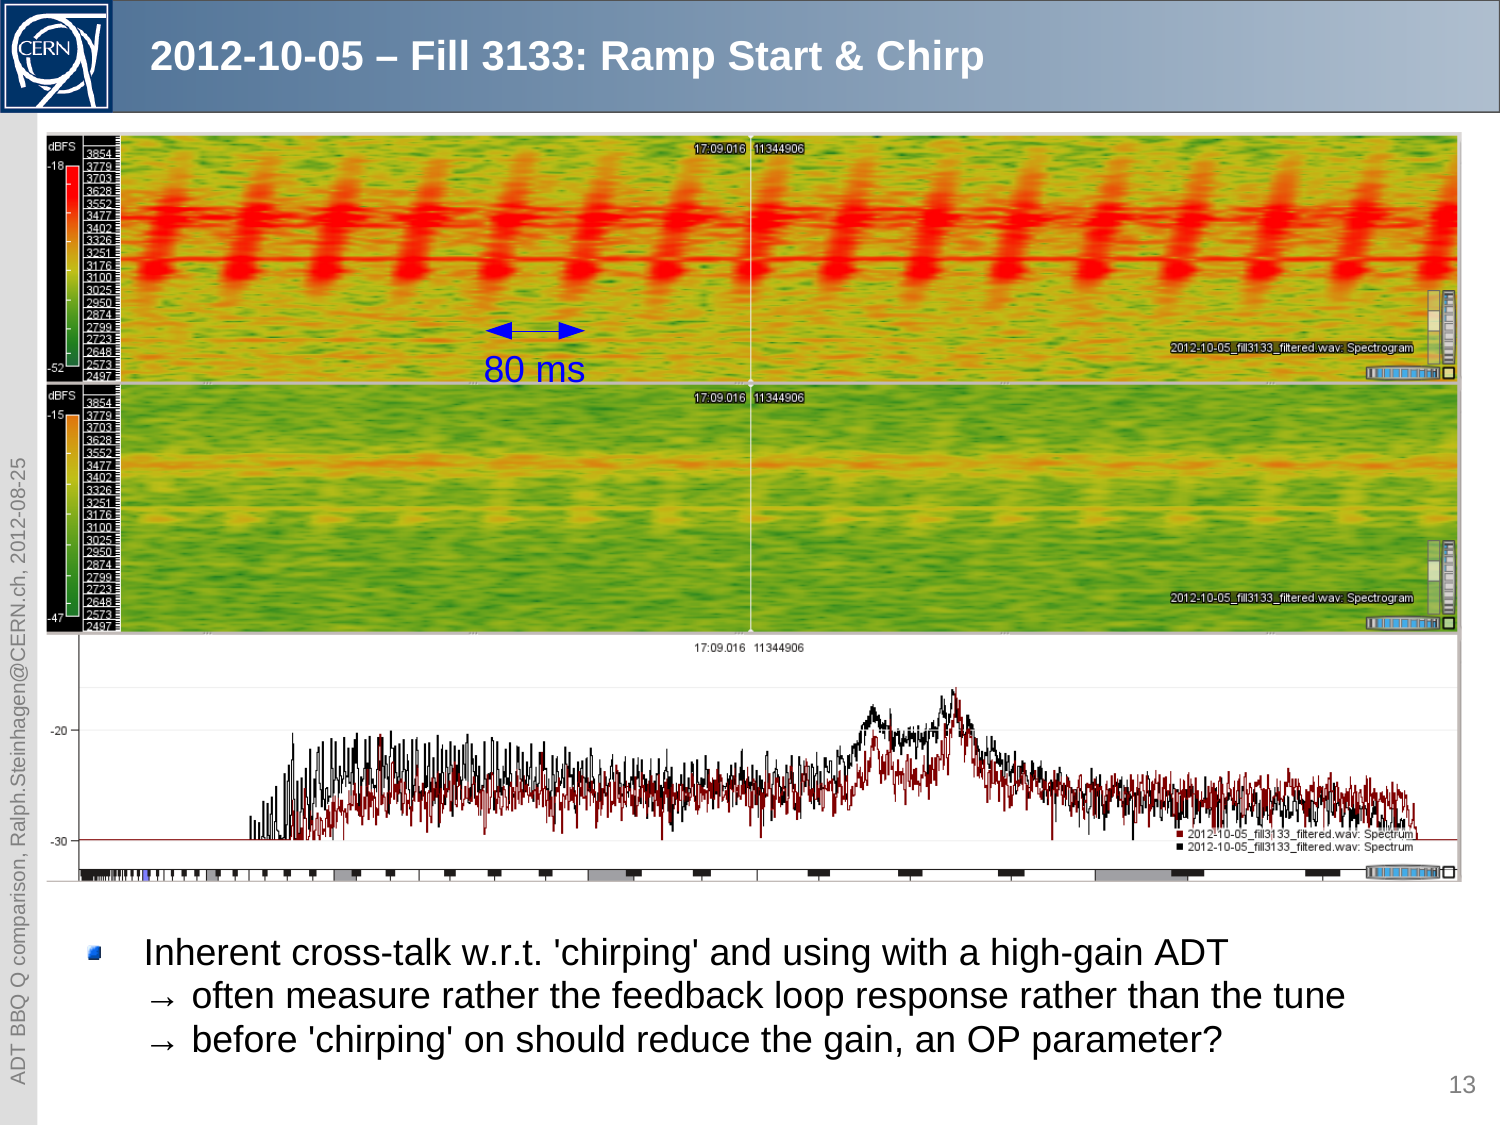

# 2012-10-05 – Fill 3133: Ramp Start & Chirp
80 ms
Inherent cross-talk w.r.t. 'chirping' and using with a high-gain ADT 		→ often measure rather the feedback loop response rather than the tune	→ before 'chirping' on should reduce the gain, an OP parameter?